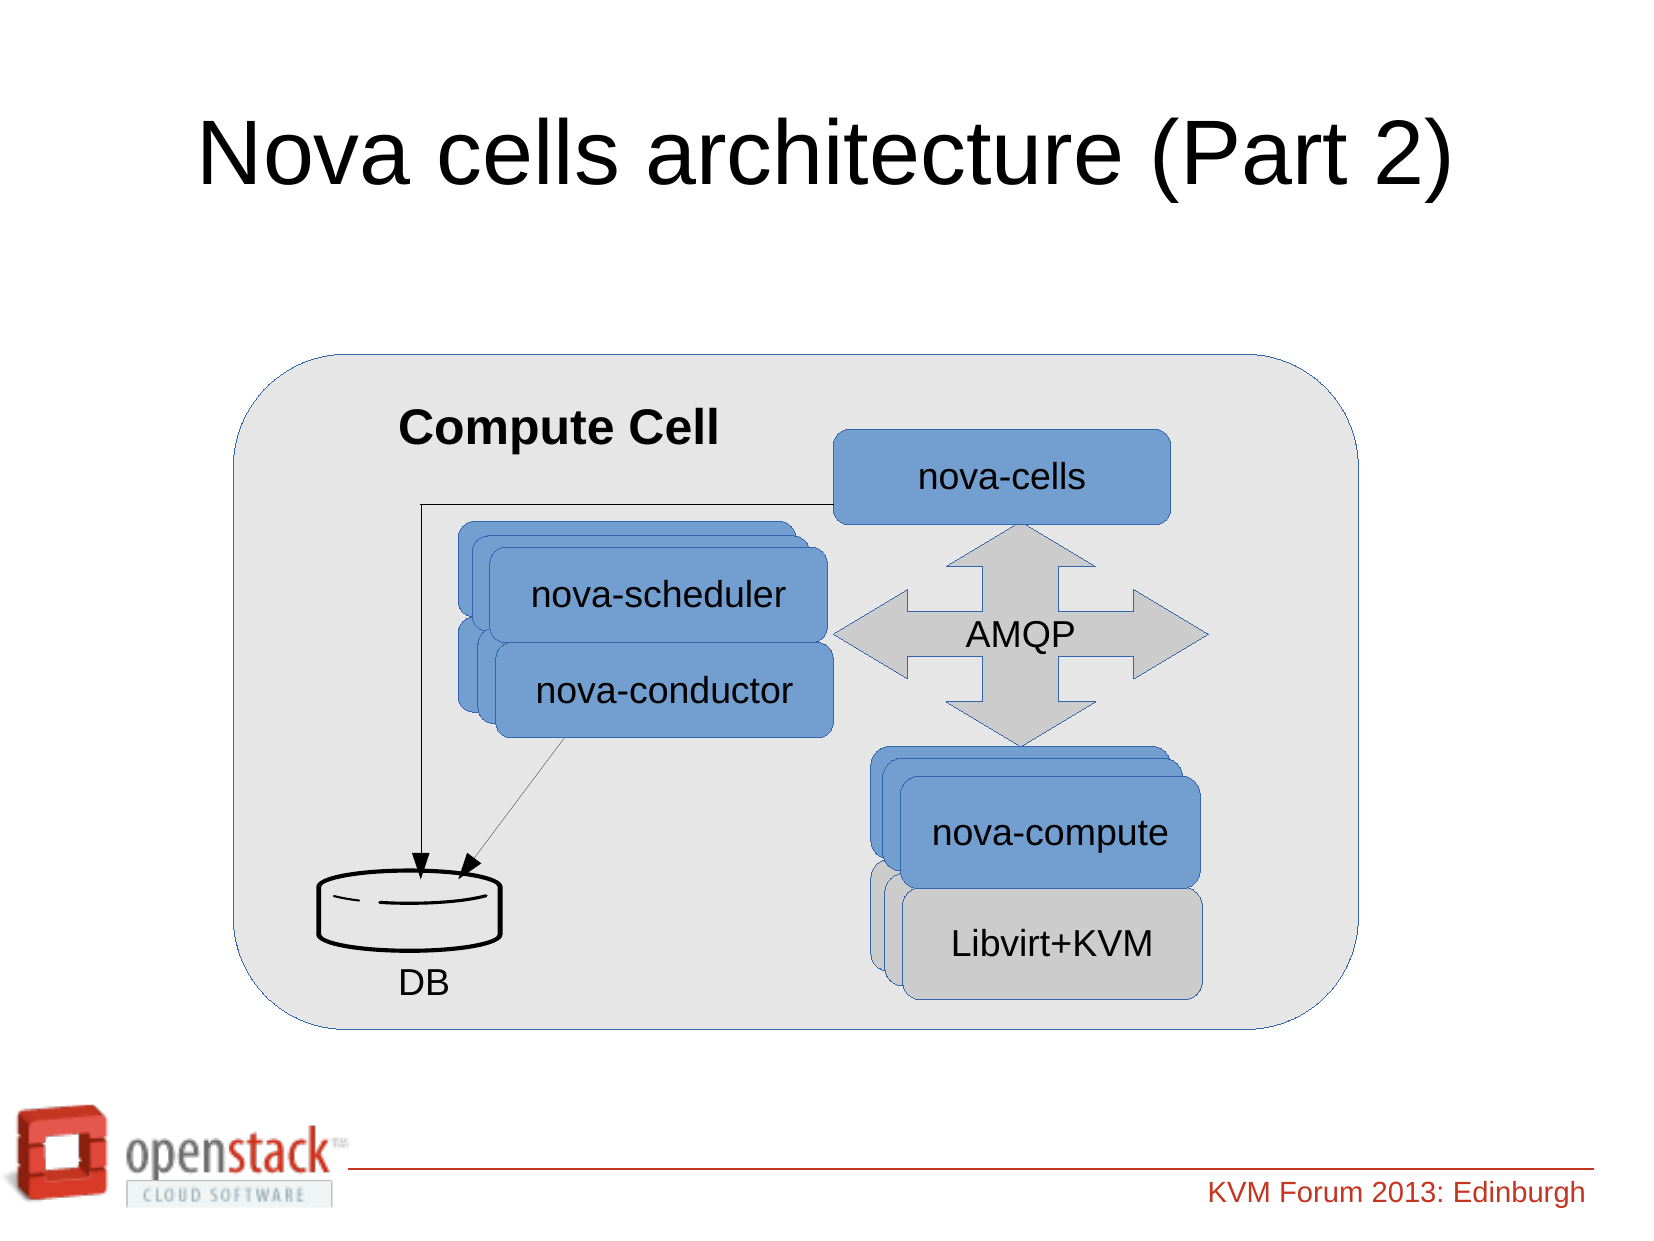

# Nova cells architecture (Part 2)
Compute Cell
nova-cells
nova-scheduler
AMQP
nova-scheduler
nova-scheduler
nova-conductor
nova-conductor
nova-conductor
nova-compute
nova-compute
nova-compute
Libvirt+KVM
Libvirt+KVM
Libvirt+KVM
DB